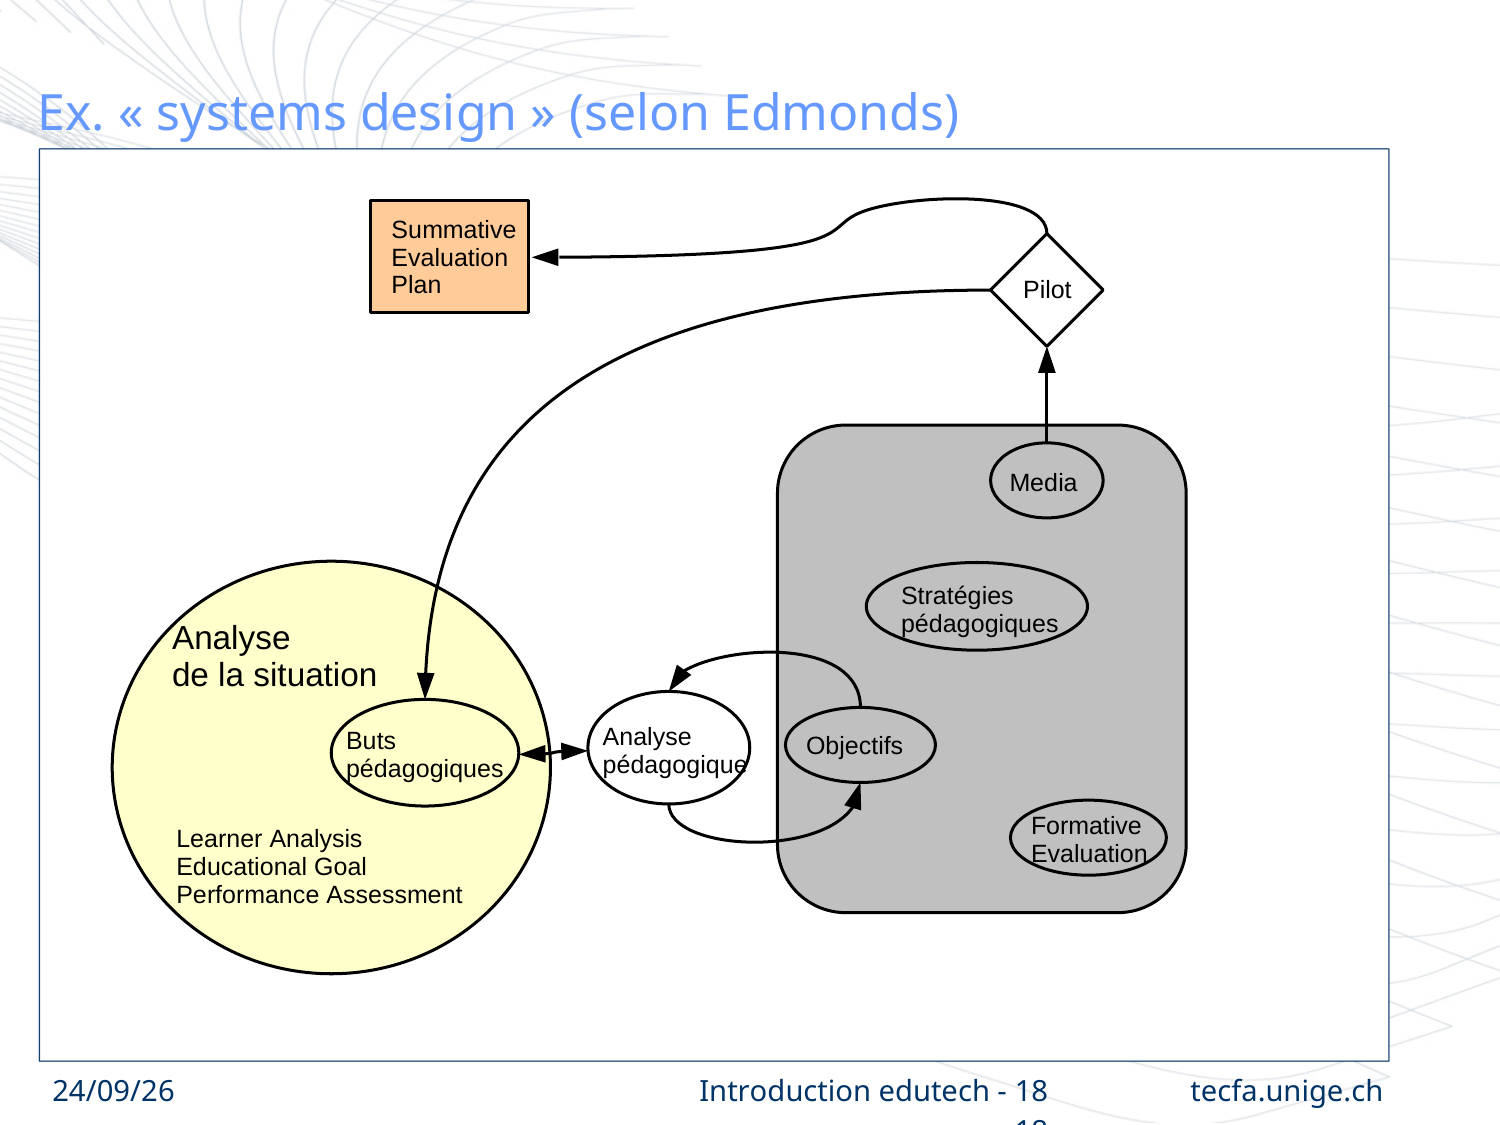

# Ex. « systems design » (selon Edmonds)
Summative
Evaluation
Plan
Pilot
Media
Stratégies
pédagogiques
Analyse
de la situation
Analyse
pédagogique
Buts
pédagogiques
Objectifs
Formative
Evaluation
Learner Analysis
Educational Goal
Performance Assessment
18